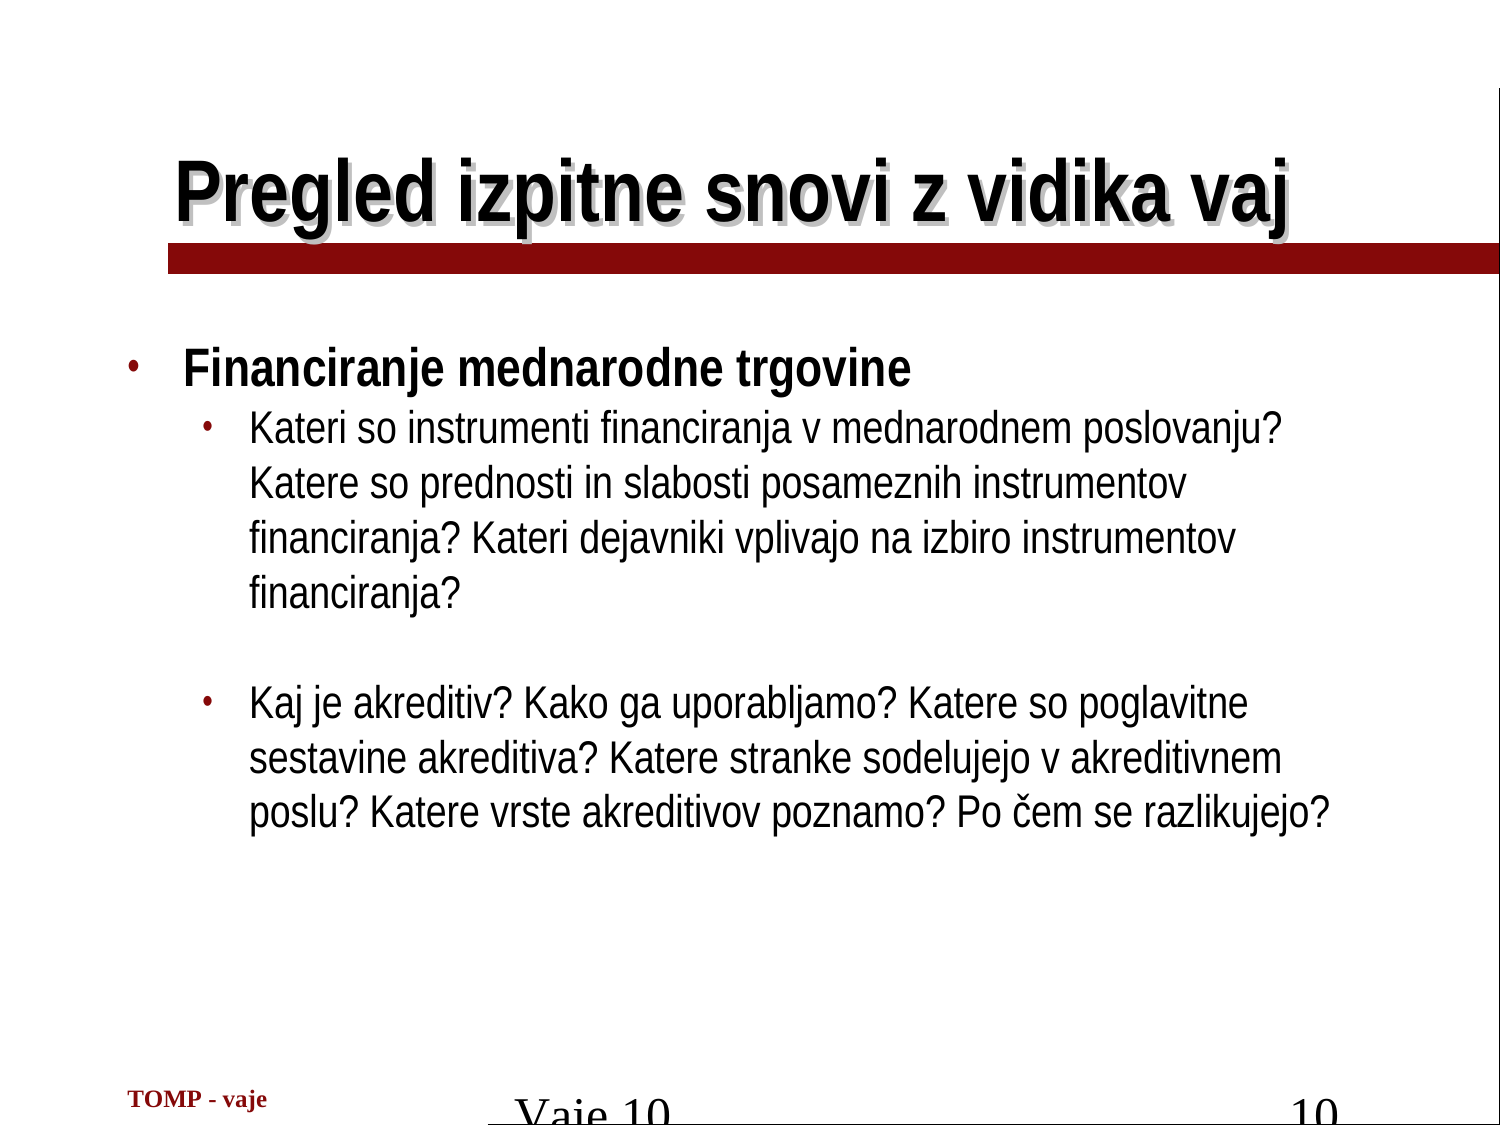

# Pregled izpitne snovi z vidika vaj
Financiranje mednarodne trgovine
Kateri so instrumenti financiranja v mednarodnem poslovanju? Katere so prednosti in slabosti posameznih instrumentov financiranja? Kateri dejavniki vplivajo na izbiro instrumentov financiranja?
Kaj je akreditiv? Kako ga uporabljamo? Katere so poglavitne sestavine akreditiva? Katere stranke sodelujejo v akreditivnem poslu? Katere vrste akreditivov poznamo? Po čem se razlikujejo?
Vaje 5
10